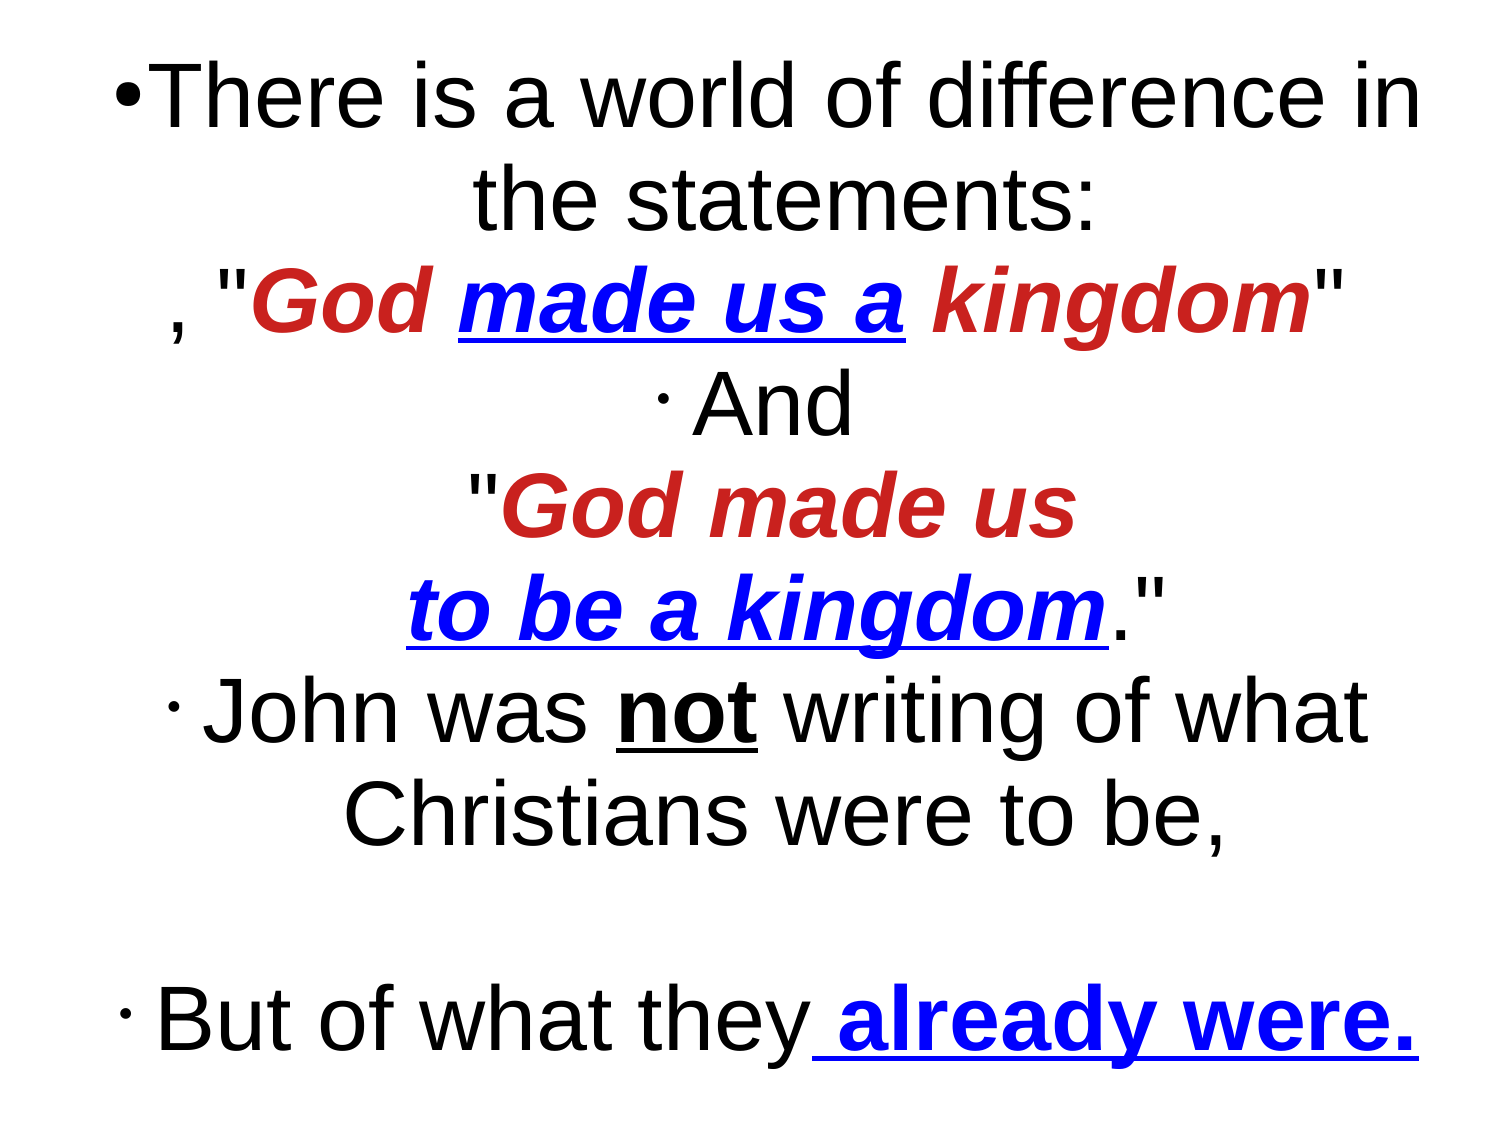

There is a world of difference in the statements:
, "God made us a kingdom"
And
"God made us
to be a kingdom."
John was not writing of what Christians were to be,
But of what they already were.